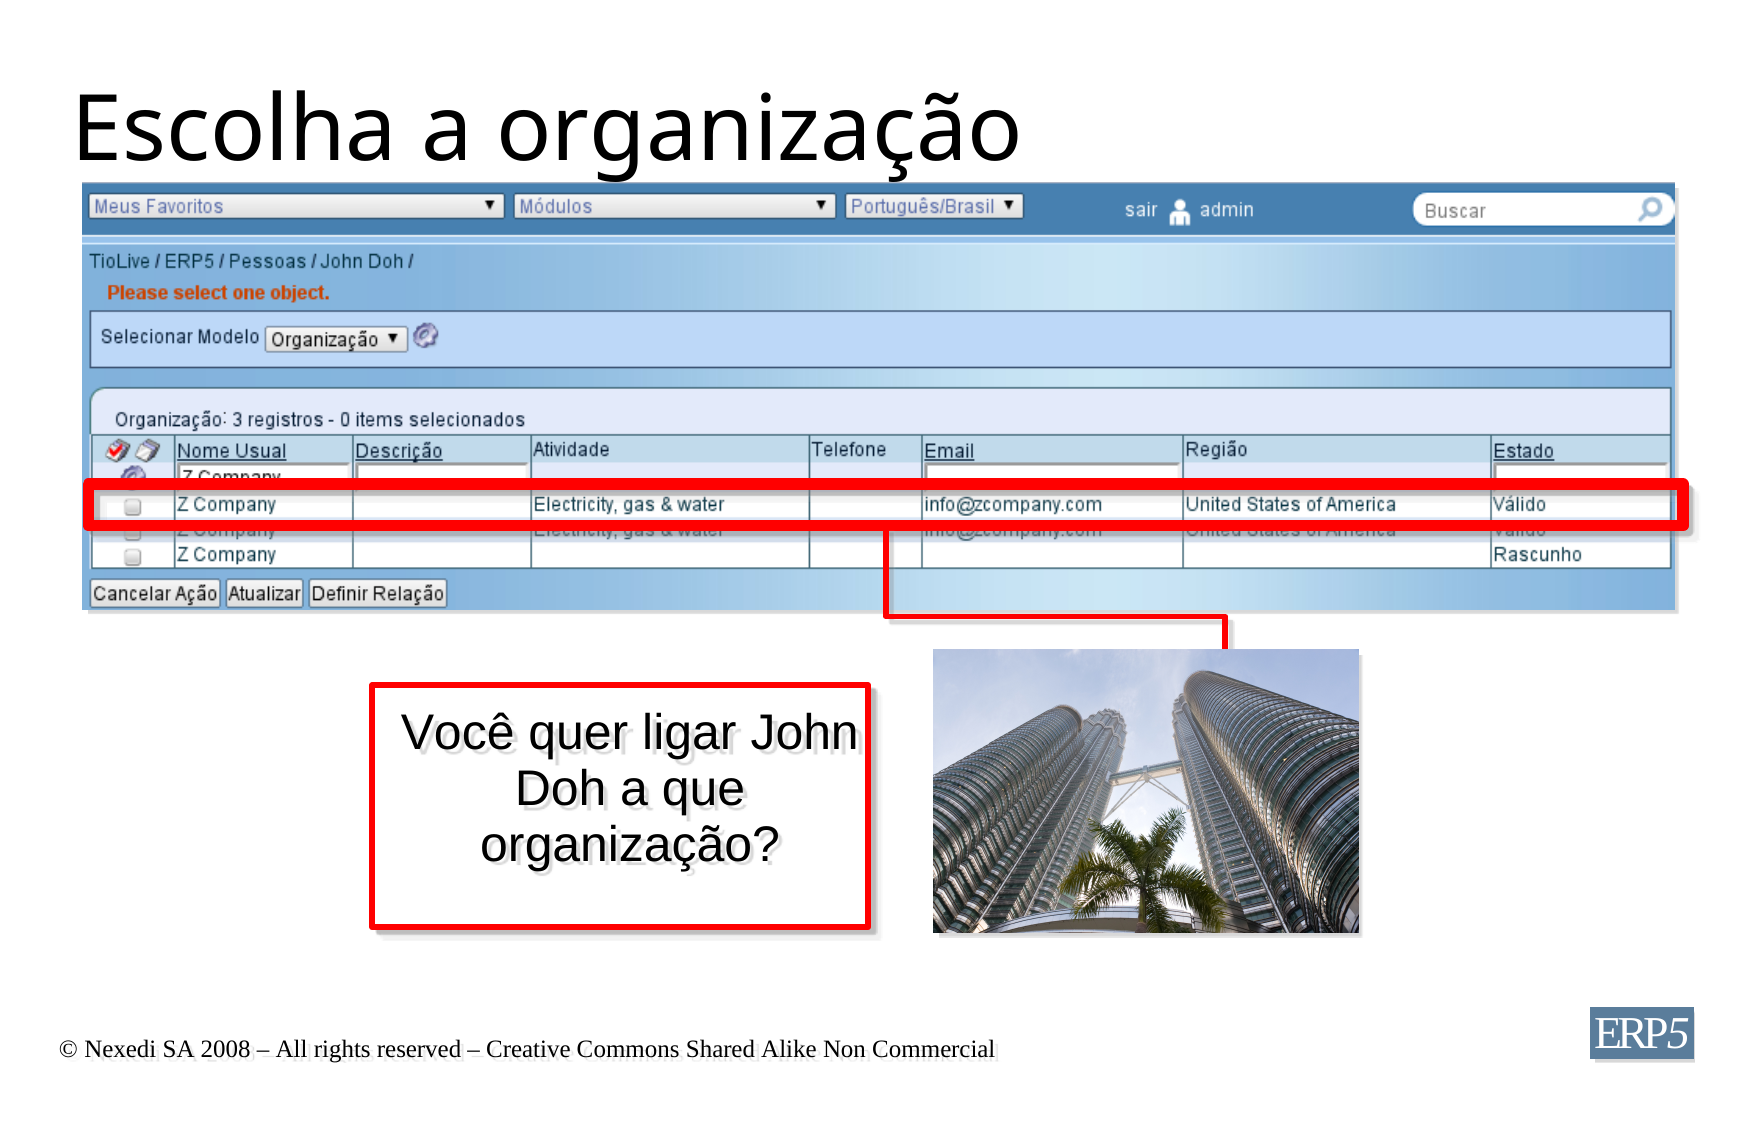

# Escolha a organização
Você quer ligar John Doh a que organização?